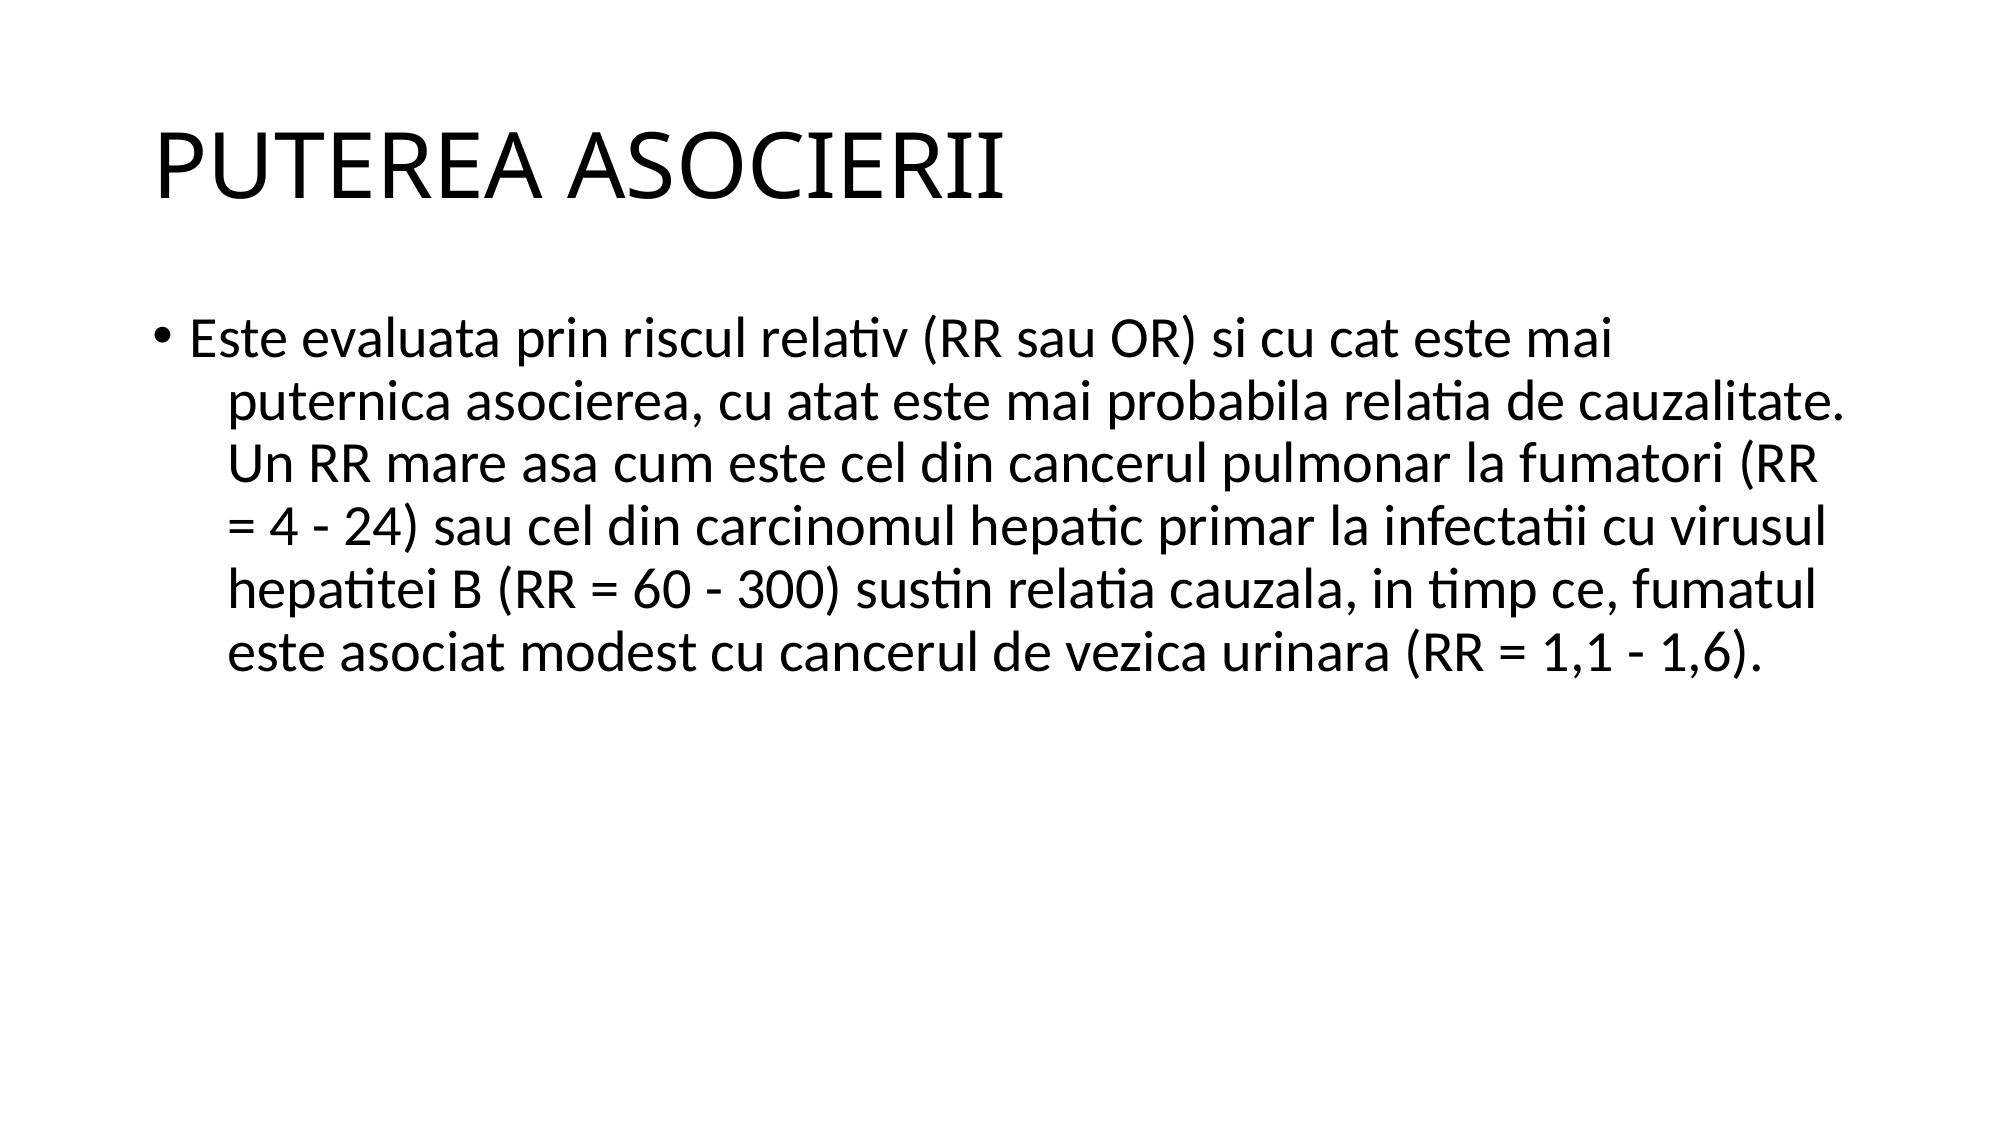

# PUTEREA ASOCIERII
Este evaluata prin riscul relativ (RR sau OR) si cu cat este mai puternica asocierea, cu atat este mai probabila relatia de cauzalitate. Un RR mare asa cum este cel din cancerul pulmonar la fumatori (RR = 4 - 24) sau cel din carcinomul hepatic primar la infectatii cu virusul hepatitei B (RR = 60 - 300) sustin relatia cauzala, in timp ce, fumatul este asociat modest cu cancerul de vezica urinara (RR = 1,1 - 1,6).